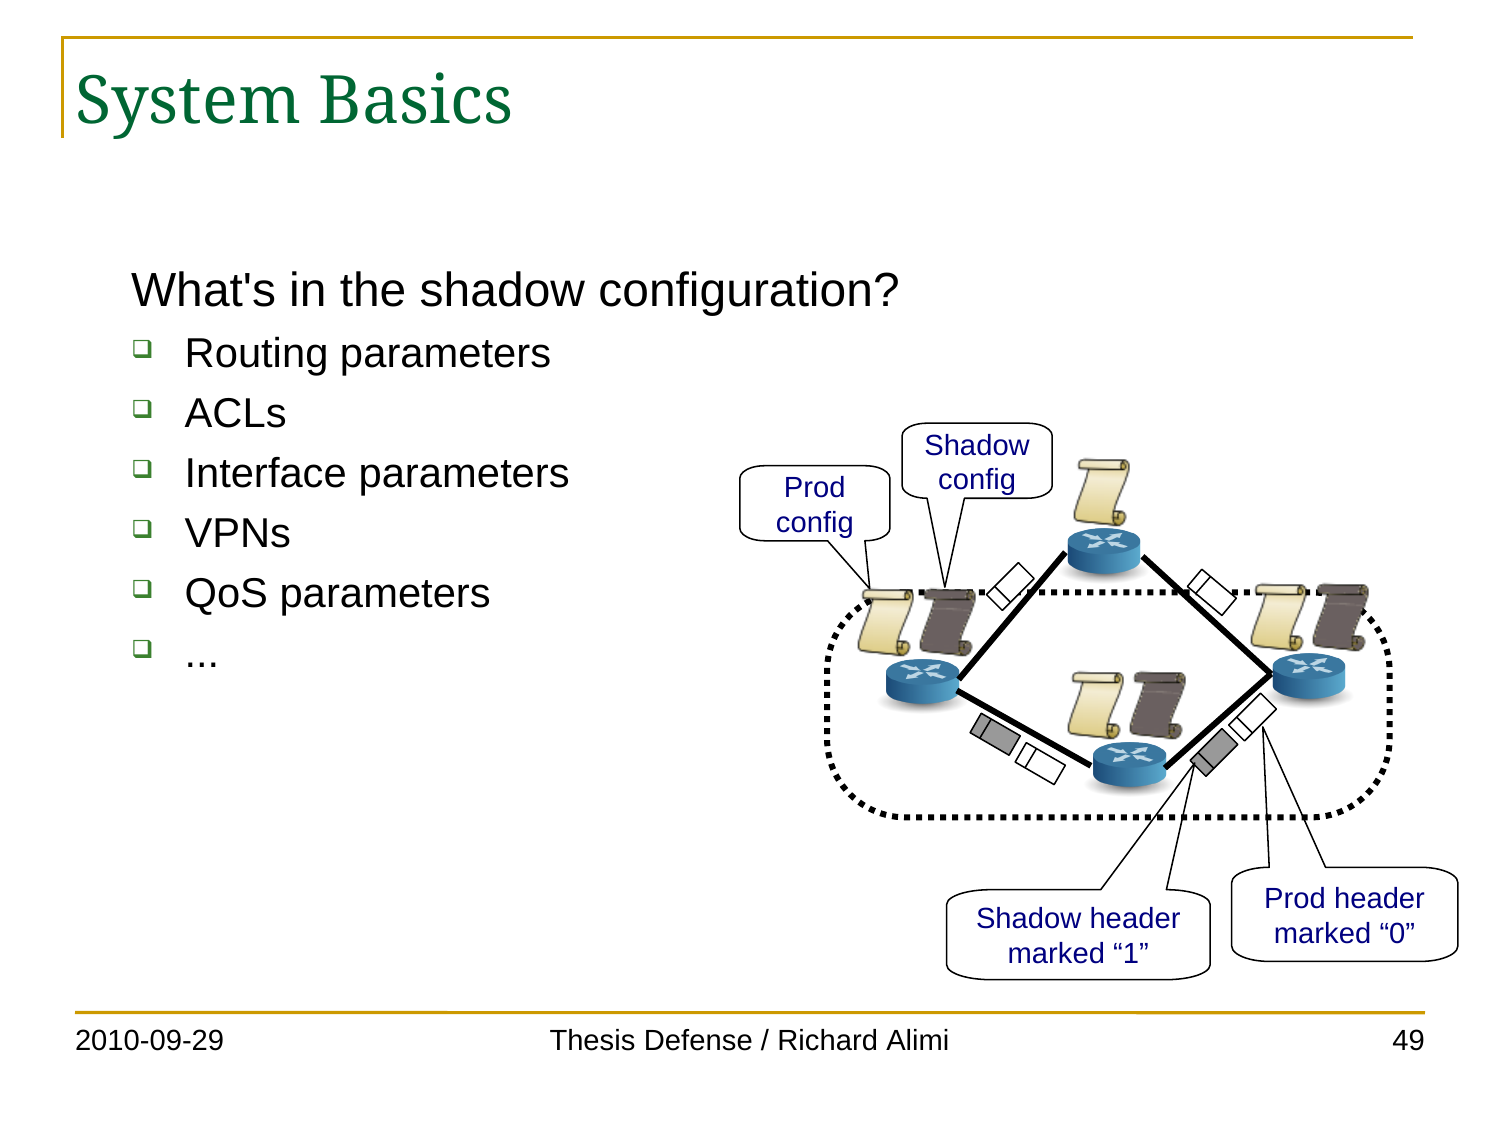

System Basics
# What's in the shadow configuration?
Routing parameters
ACLs
Interface parameters
VPNs
QoS parameters
...
Shadow
config
Prod
config
Prod header
marked “0”
Shadow header
marked “1”
2010-09-29
Thesis Defense / Richard Alimi
49